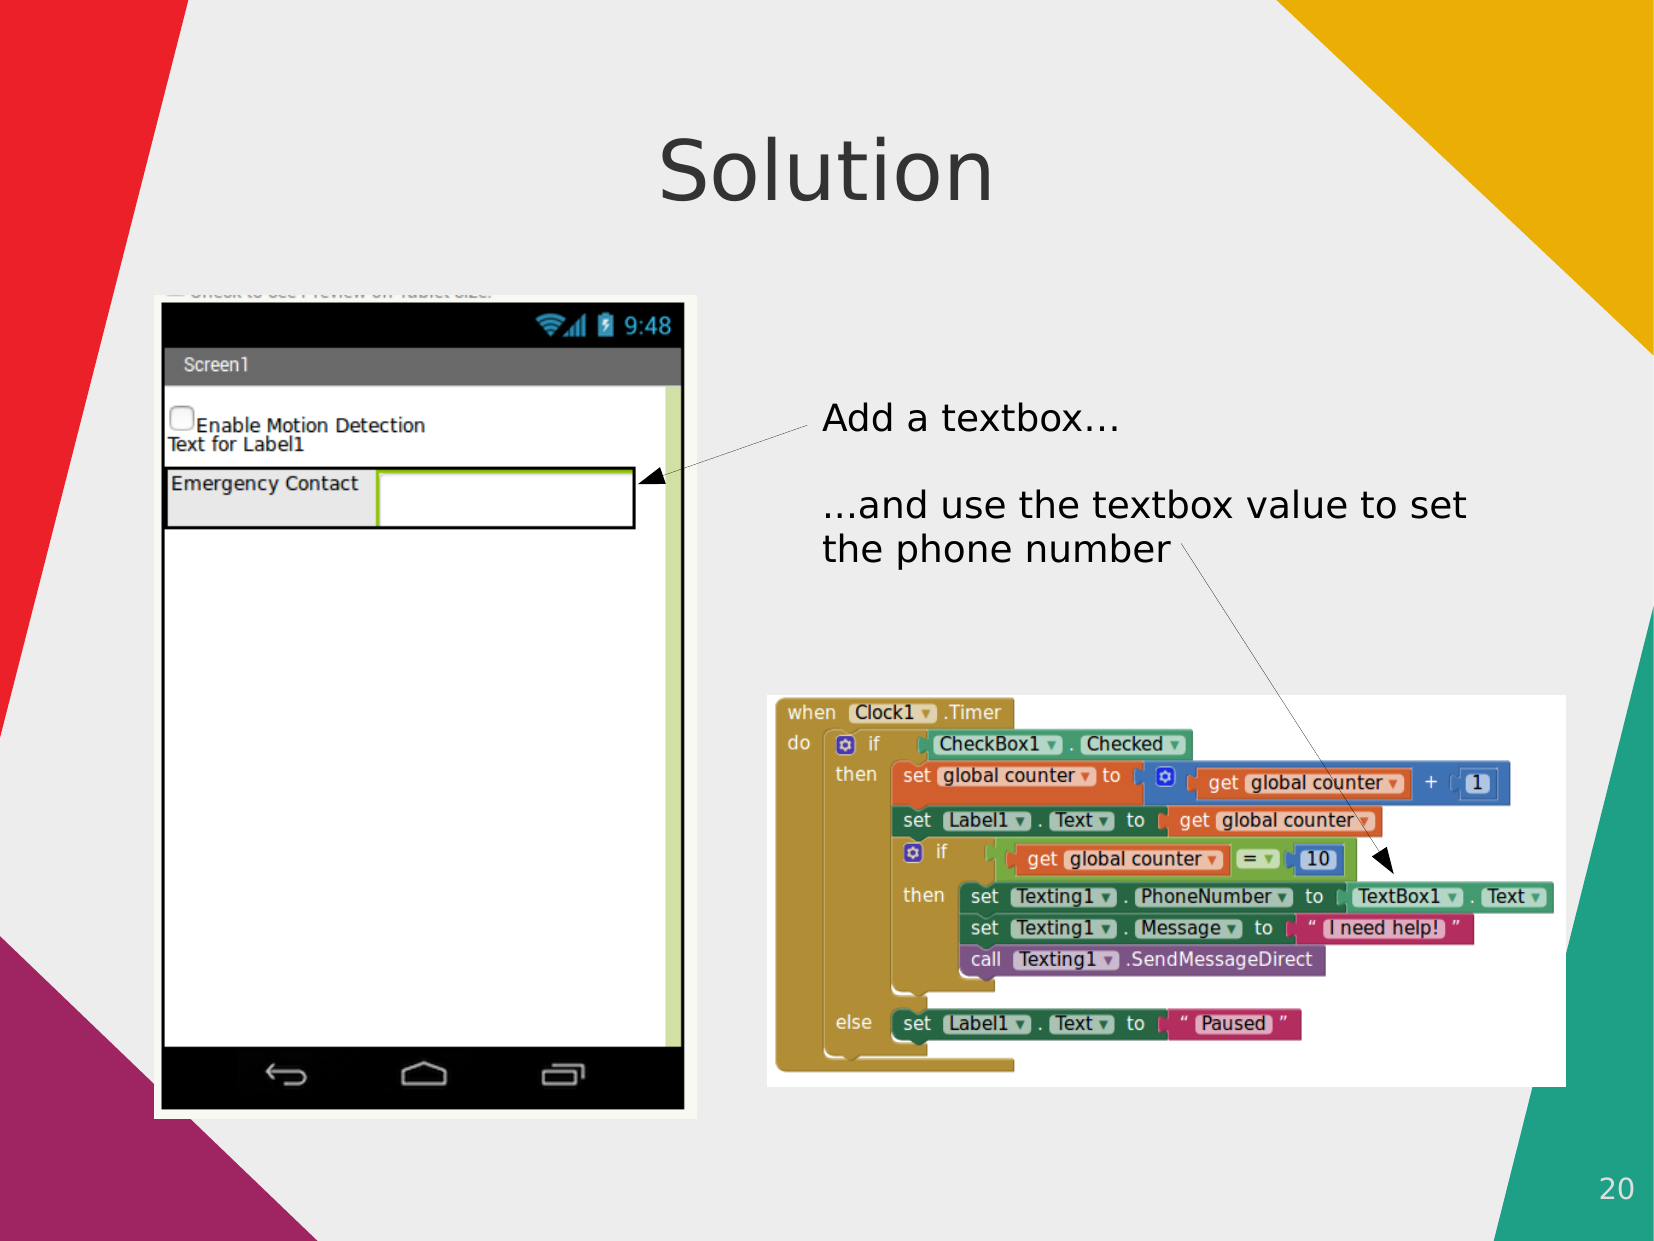

# Solution
Add a textbox…
...and use the textbox value to set the phone number
20